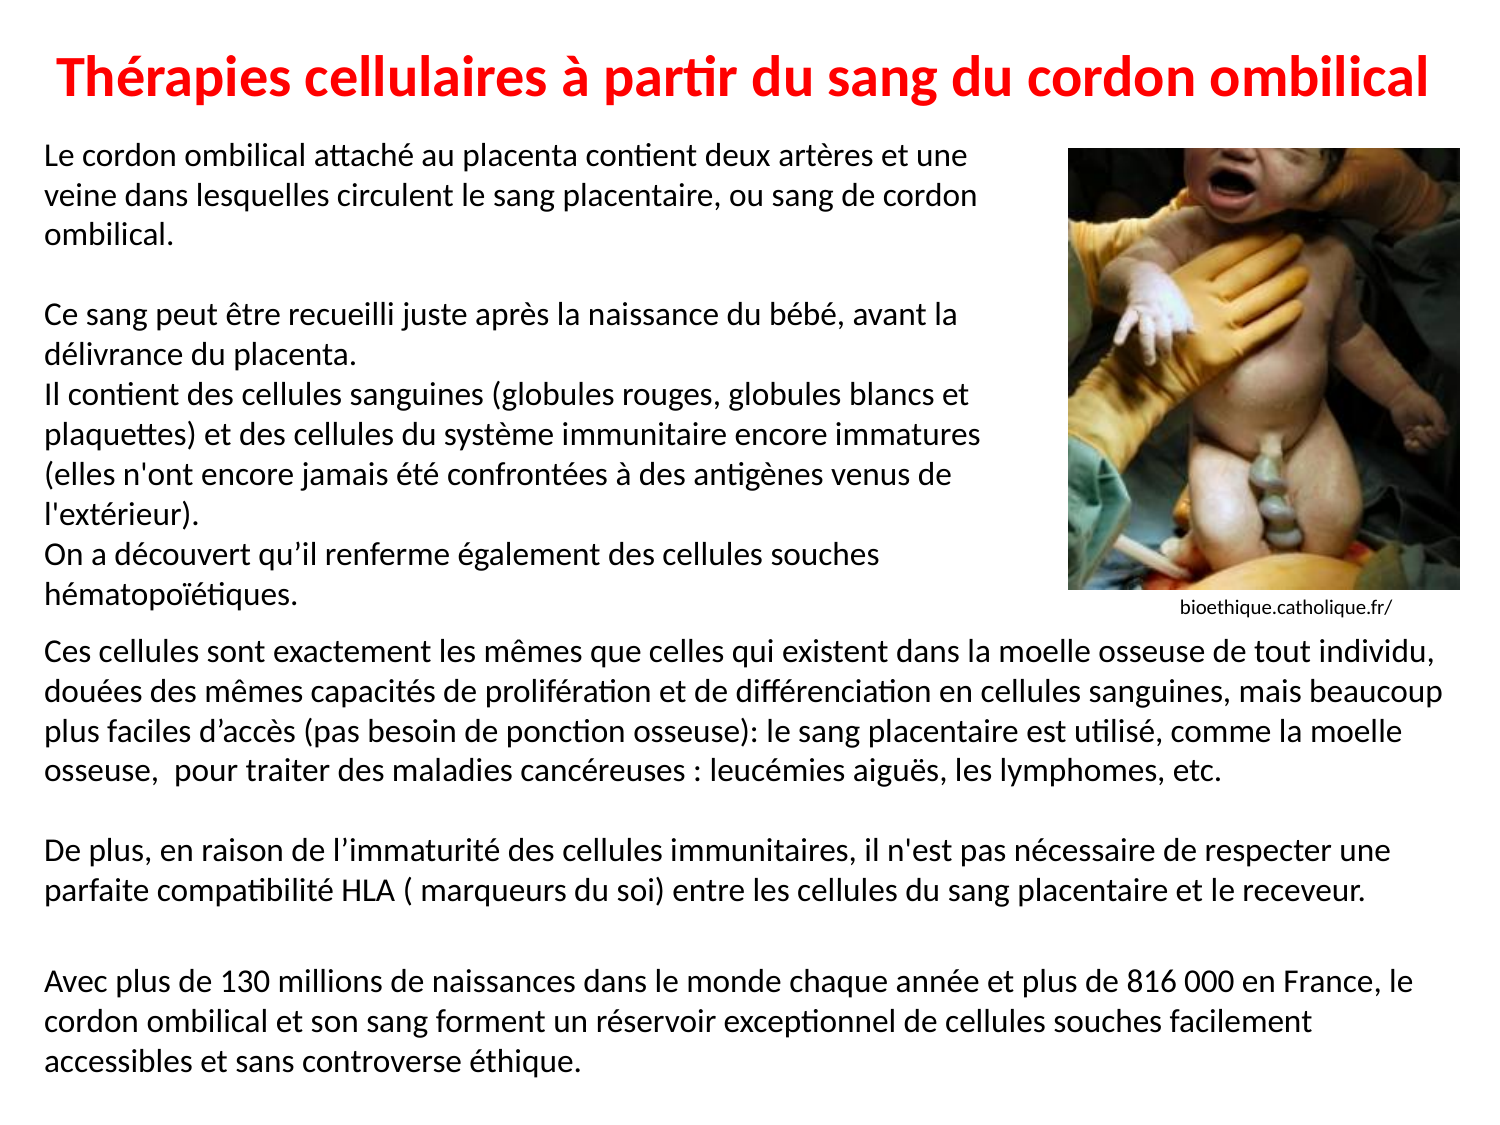

Thérapies cellulaires à partir du sang du cordon ombilical
Le cordon ombilical attaché au placenta contient deux artères et une veine dans lesquelles circulent le sang placentaire, ou sang de cordon ombilical.
Ce sang peut être recueilli juste après la naissance du bébé, avant la délivrance du placenta.
Il contient des cellules sanguines (globules rouges, globules blancs et plaquettes) et des cellules du système immunitaire encore immatures (elles n'ont encore jamais été confrontées à des antigènes venus de l'extérieur).
On a découvert qu’il renferme également des cellules souches hématopoïétiques.
bioethique.catholique.fr/
Ces cellules sont exactement les mêmes que celles qui existent dans la moelle osseuse de tout individu, douées des mêmes capacités de prolifération et de différenciation en cellules sanguines, mais beaucoup plus faciles d’accès (pas besoin de ponction osseuse): le sang placentaire est utilisé, comme la moelle osseuse, pour traiter des maladies cancéreuses : leucémies aiguës, les lymphomes, etc.
De plus, en raison de l’immaturité des cellules immunitaires, il n'est pas nécessaire de respecter une parfaite compatibilité HLA ( marqueurs du soi) entre les cellules du sang placentaire et le receveur.
Avec plus de 130 millions de naissances dans le monde chaque année et plus de 816 000 en France, le cordon ombilical et son sang forment un réservoir exceptionnel de cellules souches facilement accessibles et sans controverse éthique.